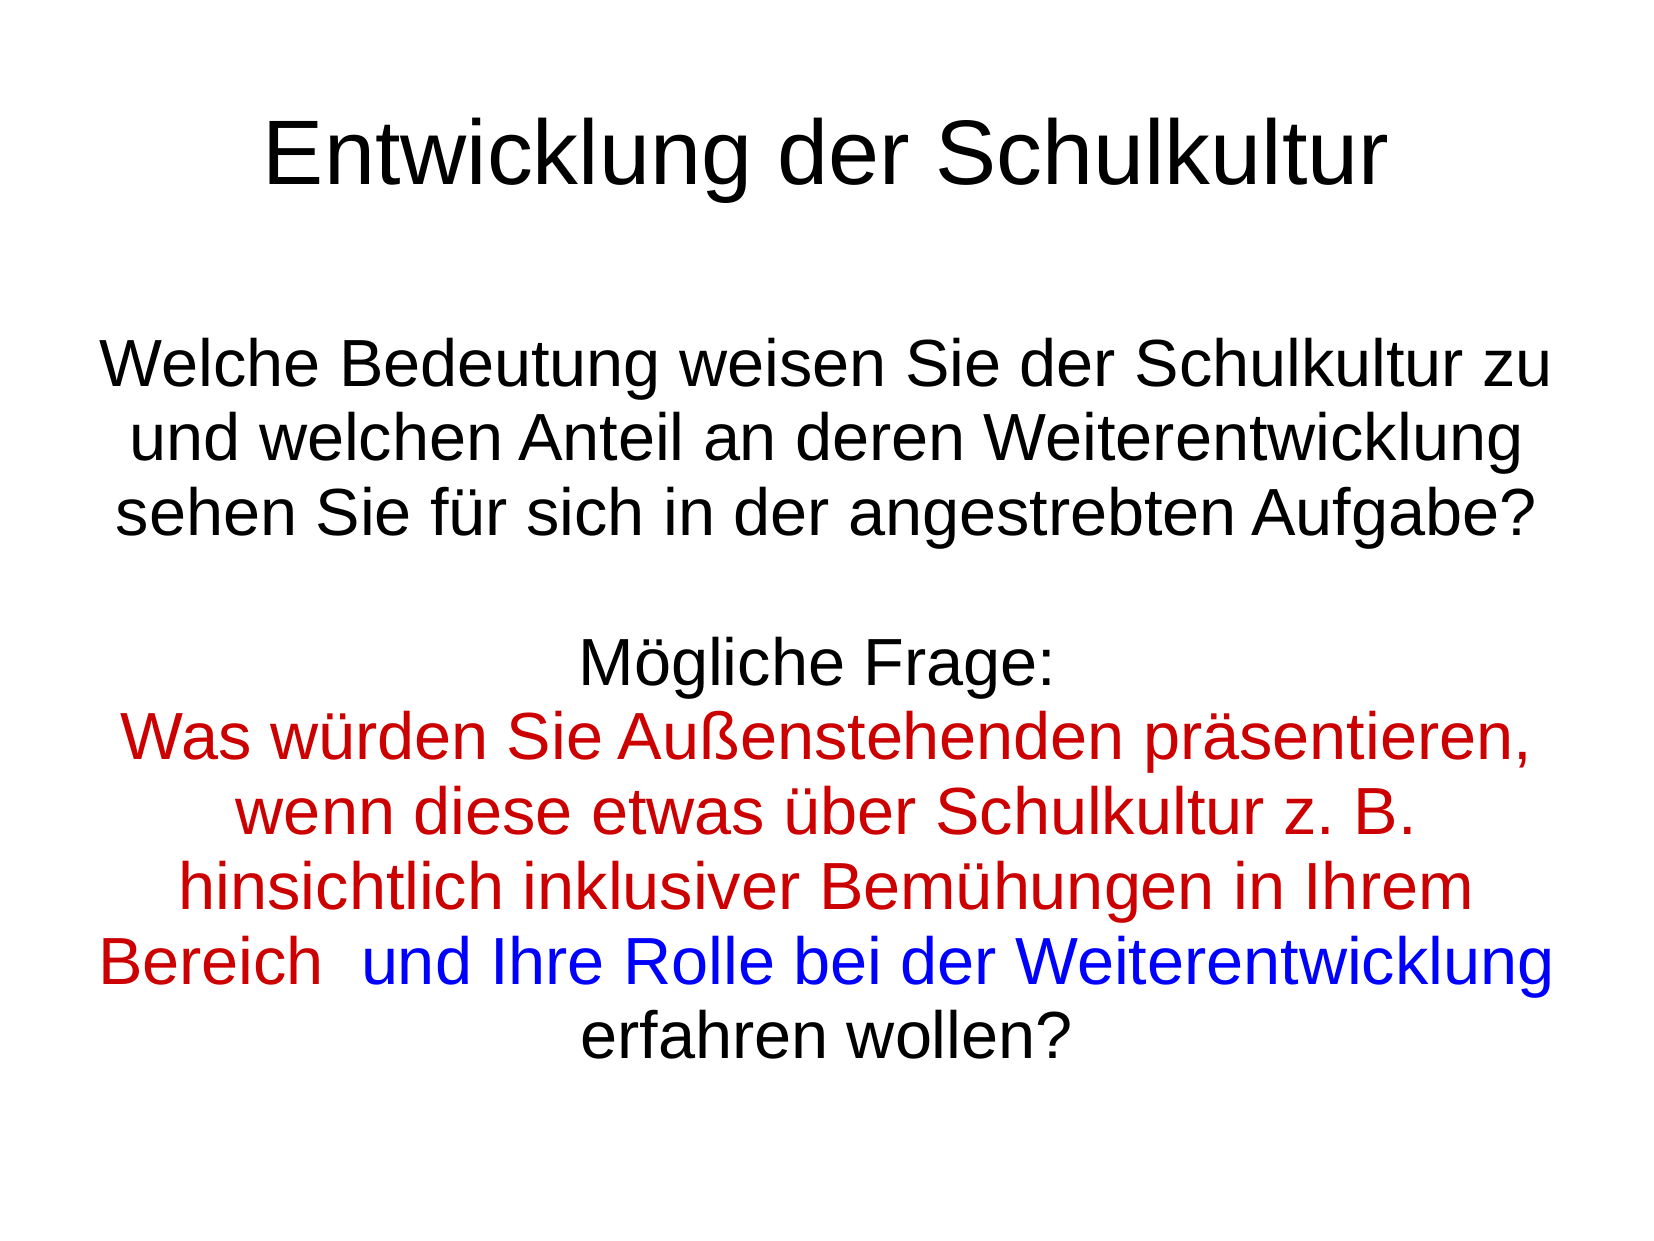

# Entwicklung der Schulkultur
Welche Bedeutung weisen Sie der Schulkultur zu und welchen Anteil an deren Weiterentwicklung sehen Sie für sich in der angestrebten Aufgabe?
Mögliche Frage:
Was würden Sie Außenstehenden präsentieren, wenn diese etwas über Schulkultur z. B. hinsichtlich inklusiver Bemühungen in Ihrem Bereich und Ihre Rolle bei der Weiterentwicklung erfahren wollen?